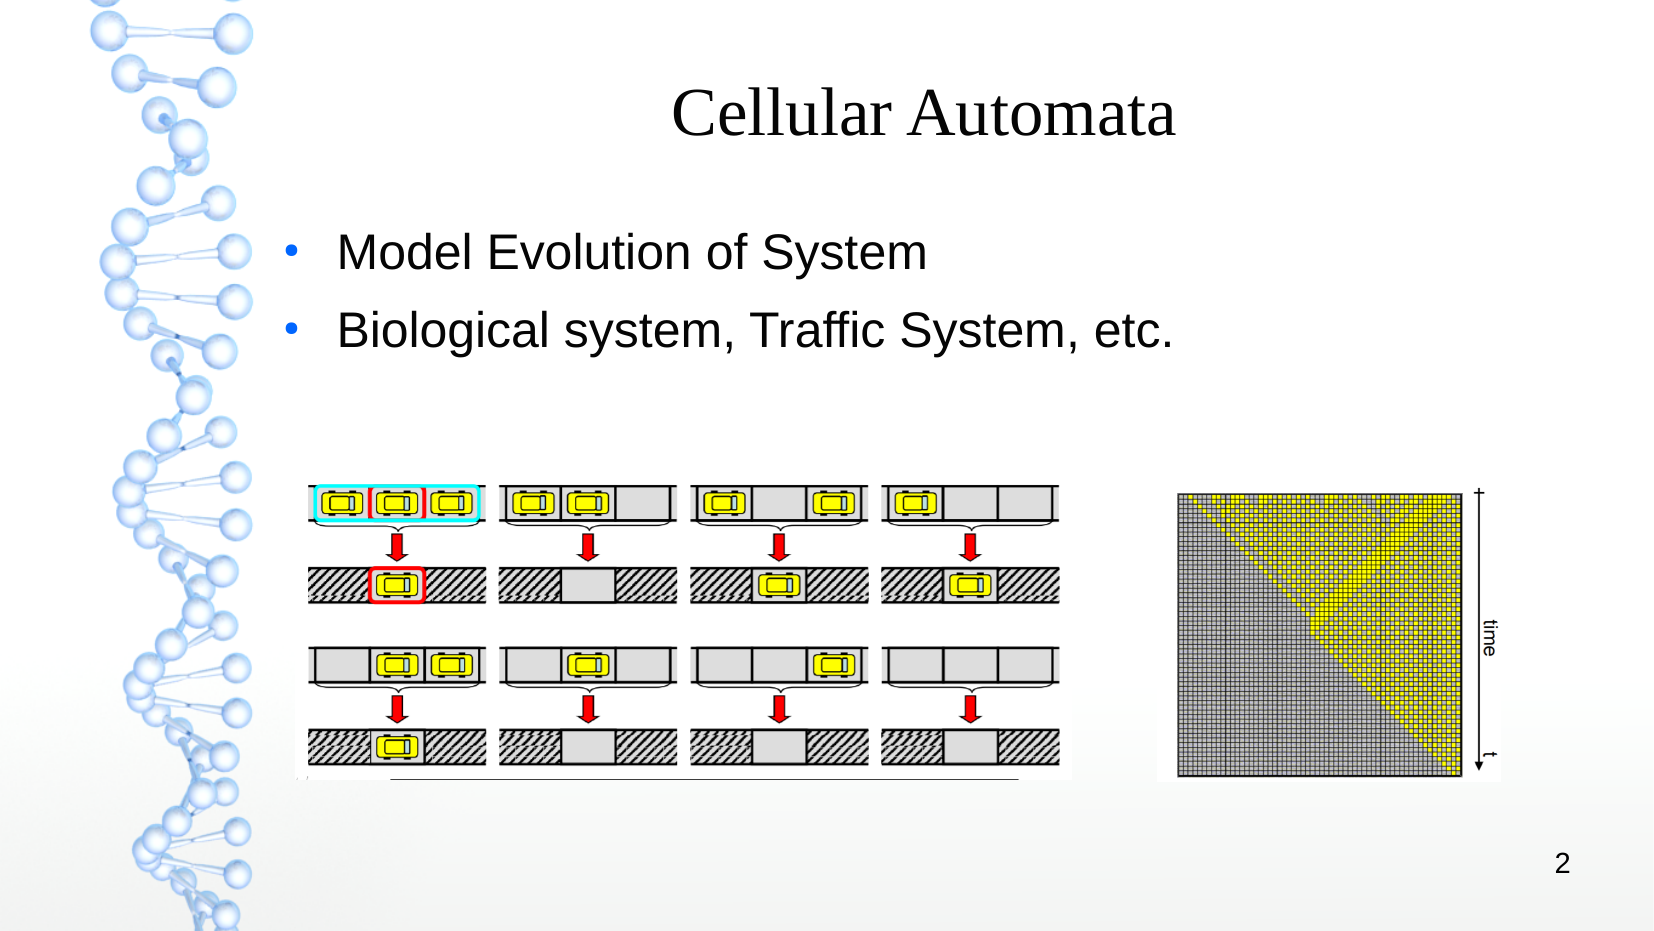

# Cellular Automata
Model Evolution of System
Biological system, Traffic System, etc.
2